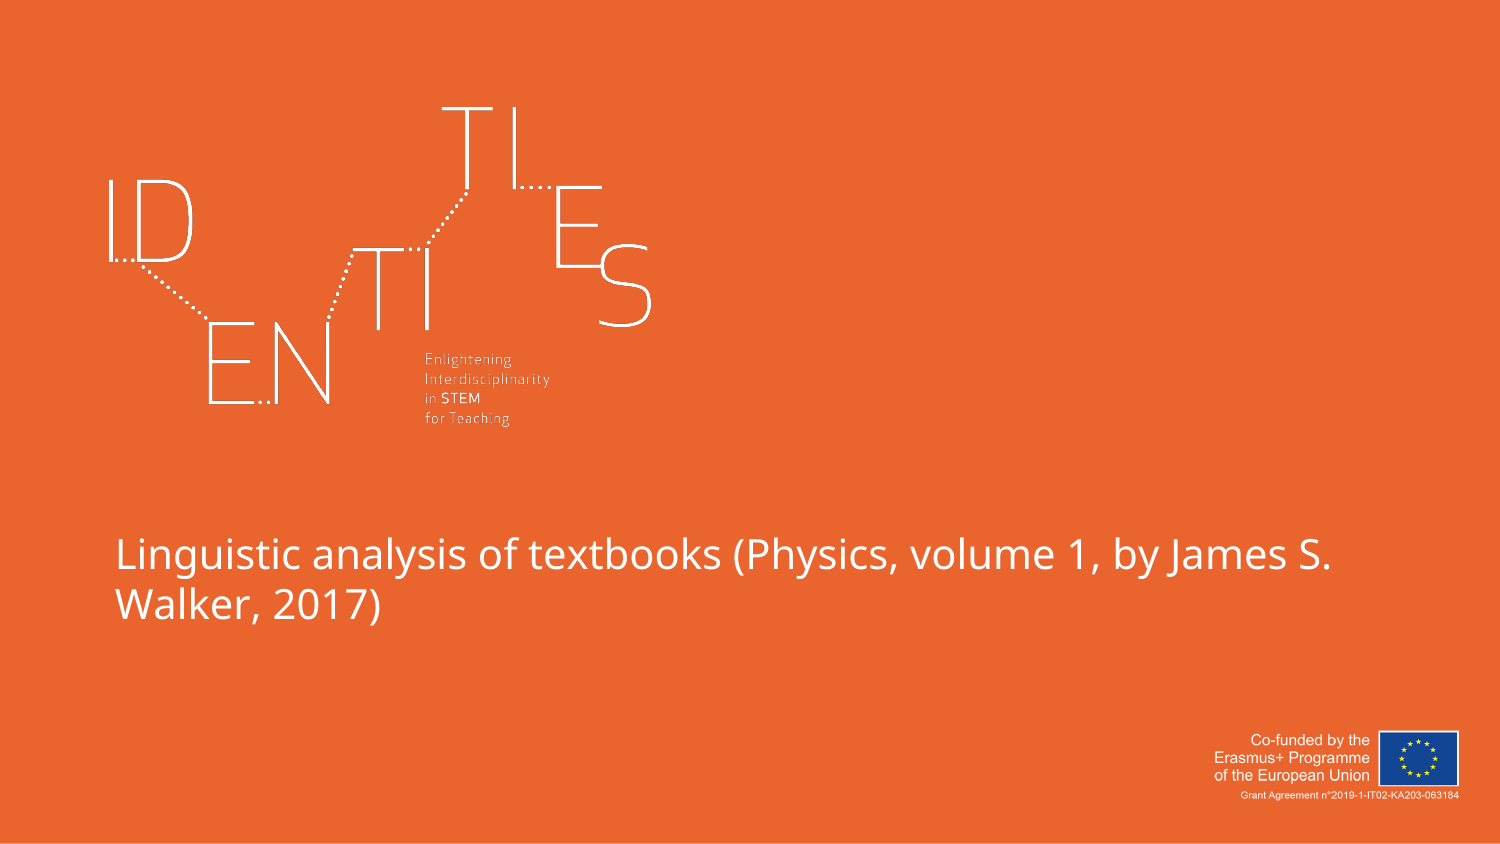

Linguistic analysis of textbooks (Physics, volume 1, by James S. Walker, 2017)